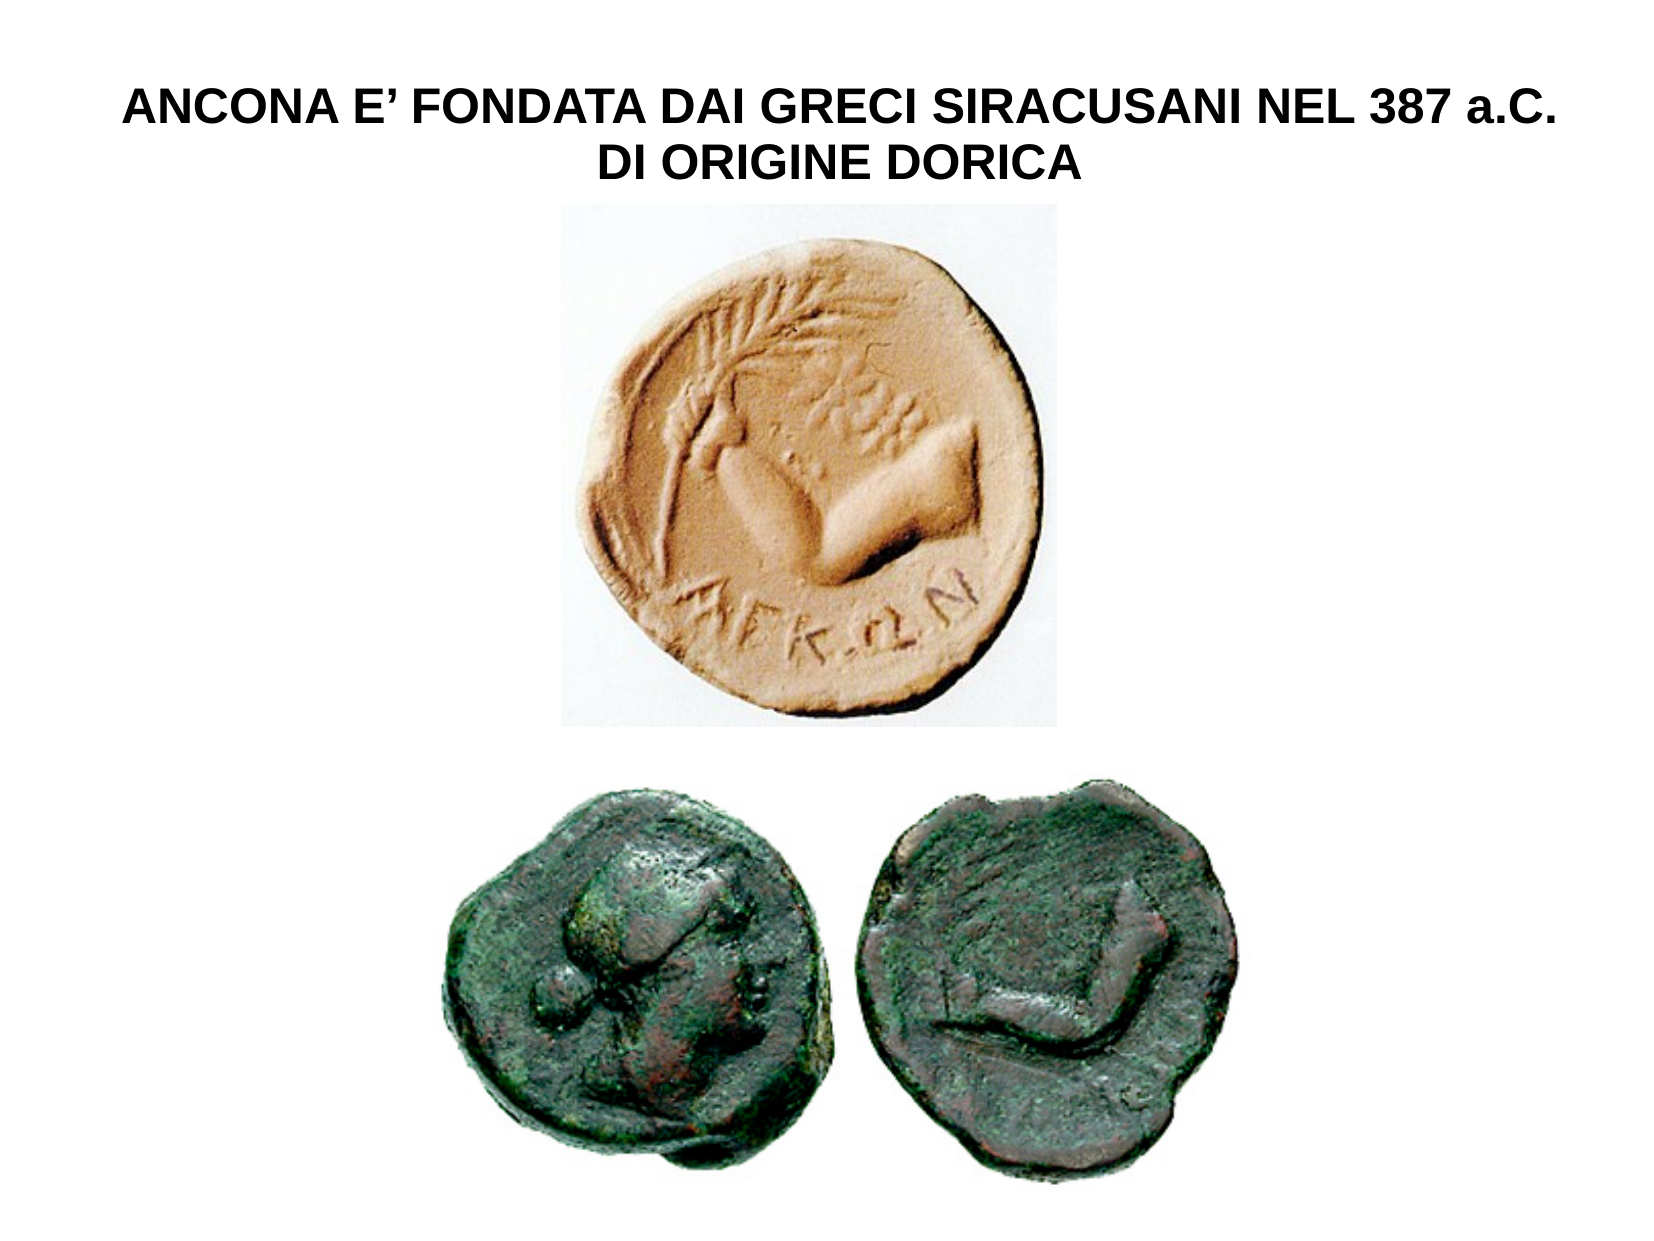

ANCONA E’ FONDATA DAI GRECI SIRACUSANI NEL 387 a.C.
DI ORIGINE DORICA